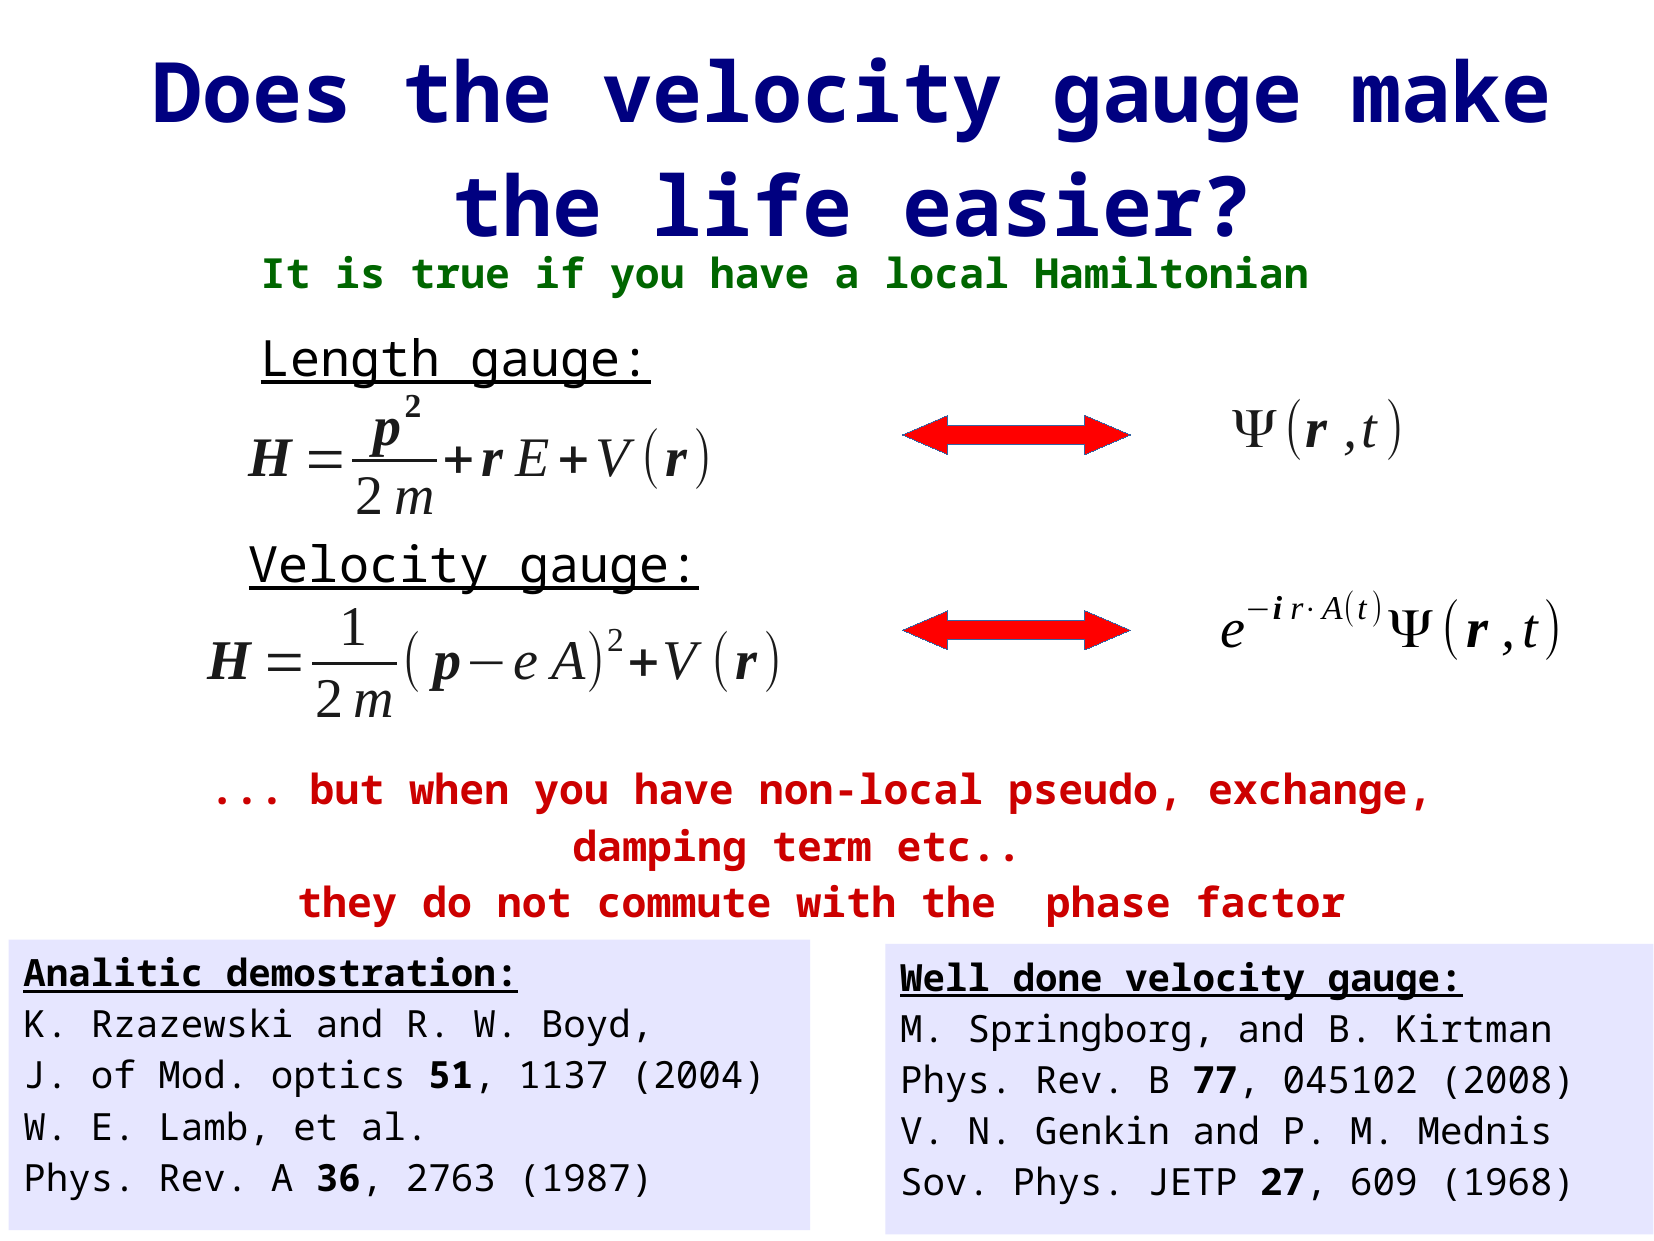

# Does the velocity gauge make the life easier?
It is true if you have a local Hamiltonian
Length gauge:
Velocity gauge:
... but when you have non-local pseudo, exchange,
damping term etc..
they do not commute with the phase factor
Analitic demostration:
K. Rzazewski and R. W. Boyd,
J. of Mod. optics 51, 1137 (2004)
W. E. Lamb, et al.
Phys. Rev. A 36, 2763 (1987)
Well done velocity gauge:
M. Springborg, and B. Kirtman
Phys. Rev. B 77, 045102 (2008)
V. N. Genkin and P. M. Mednis
Sov. Phys. JETP 27, 609 (1968)